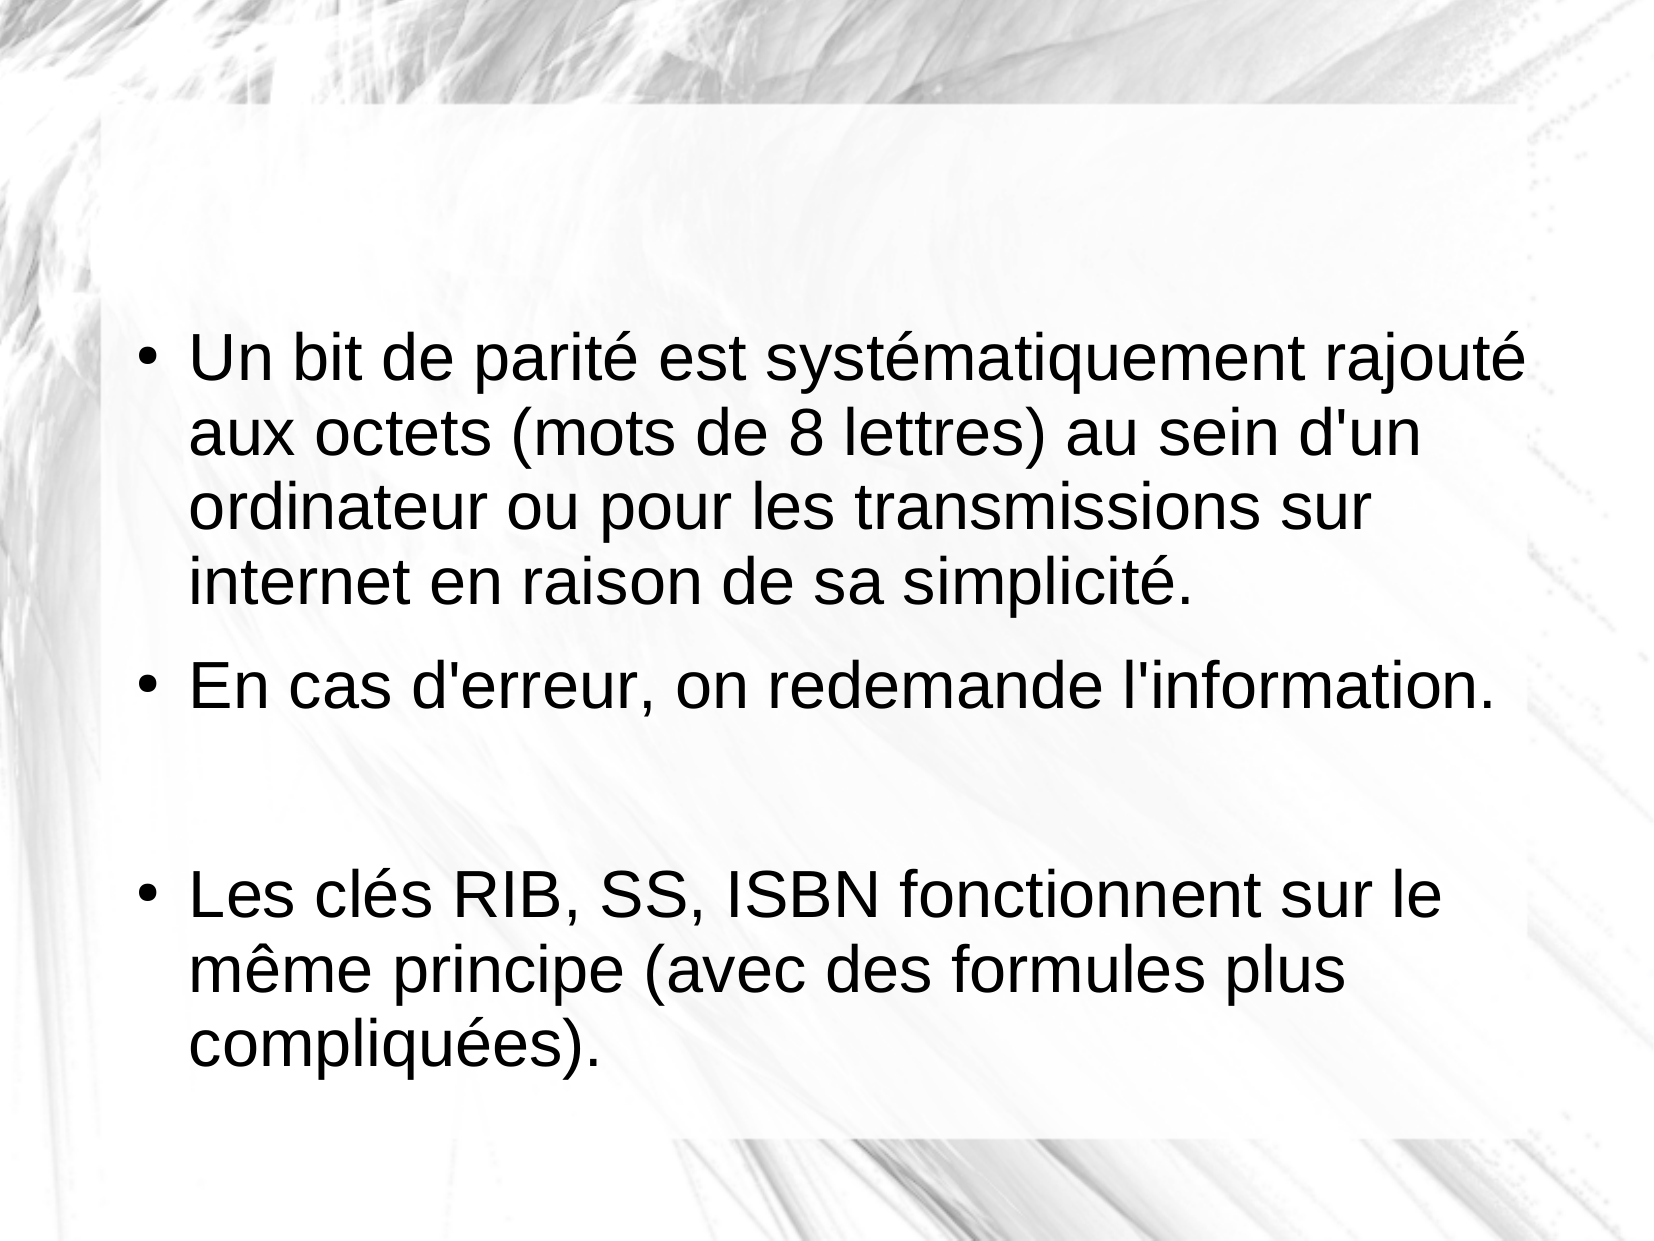

#
Un bit de parité est systématiquement rajouté aux octets (mots de 8 lettres) au sein d'un ordinateur ou pour les transmissions sur internet en raison de sa simplicité.
En cas d'erreur, on redemande l'information.
Les clés RIB, SS, ISBN fonctionnent sur le même principe (avec des formules plus compliquées).